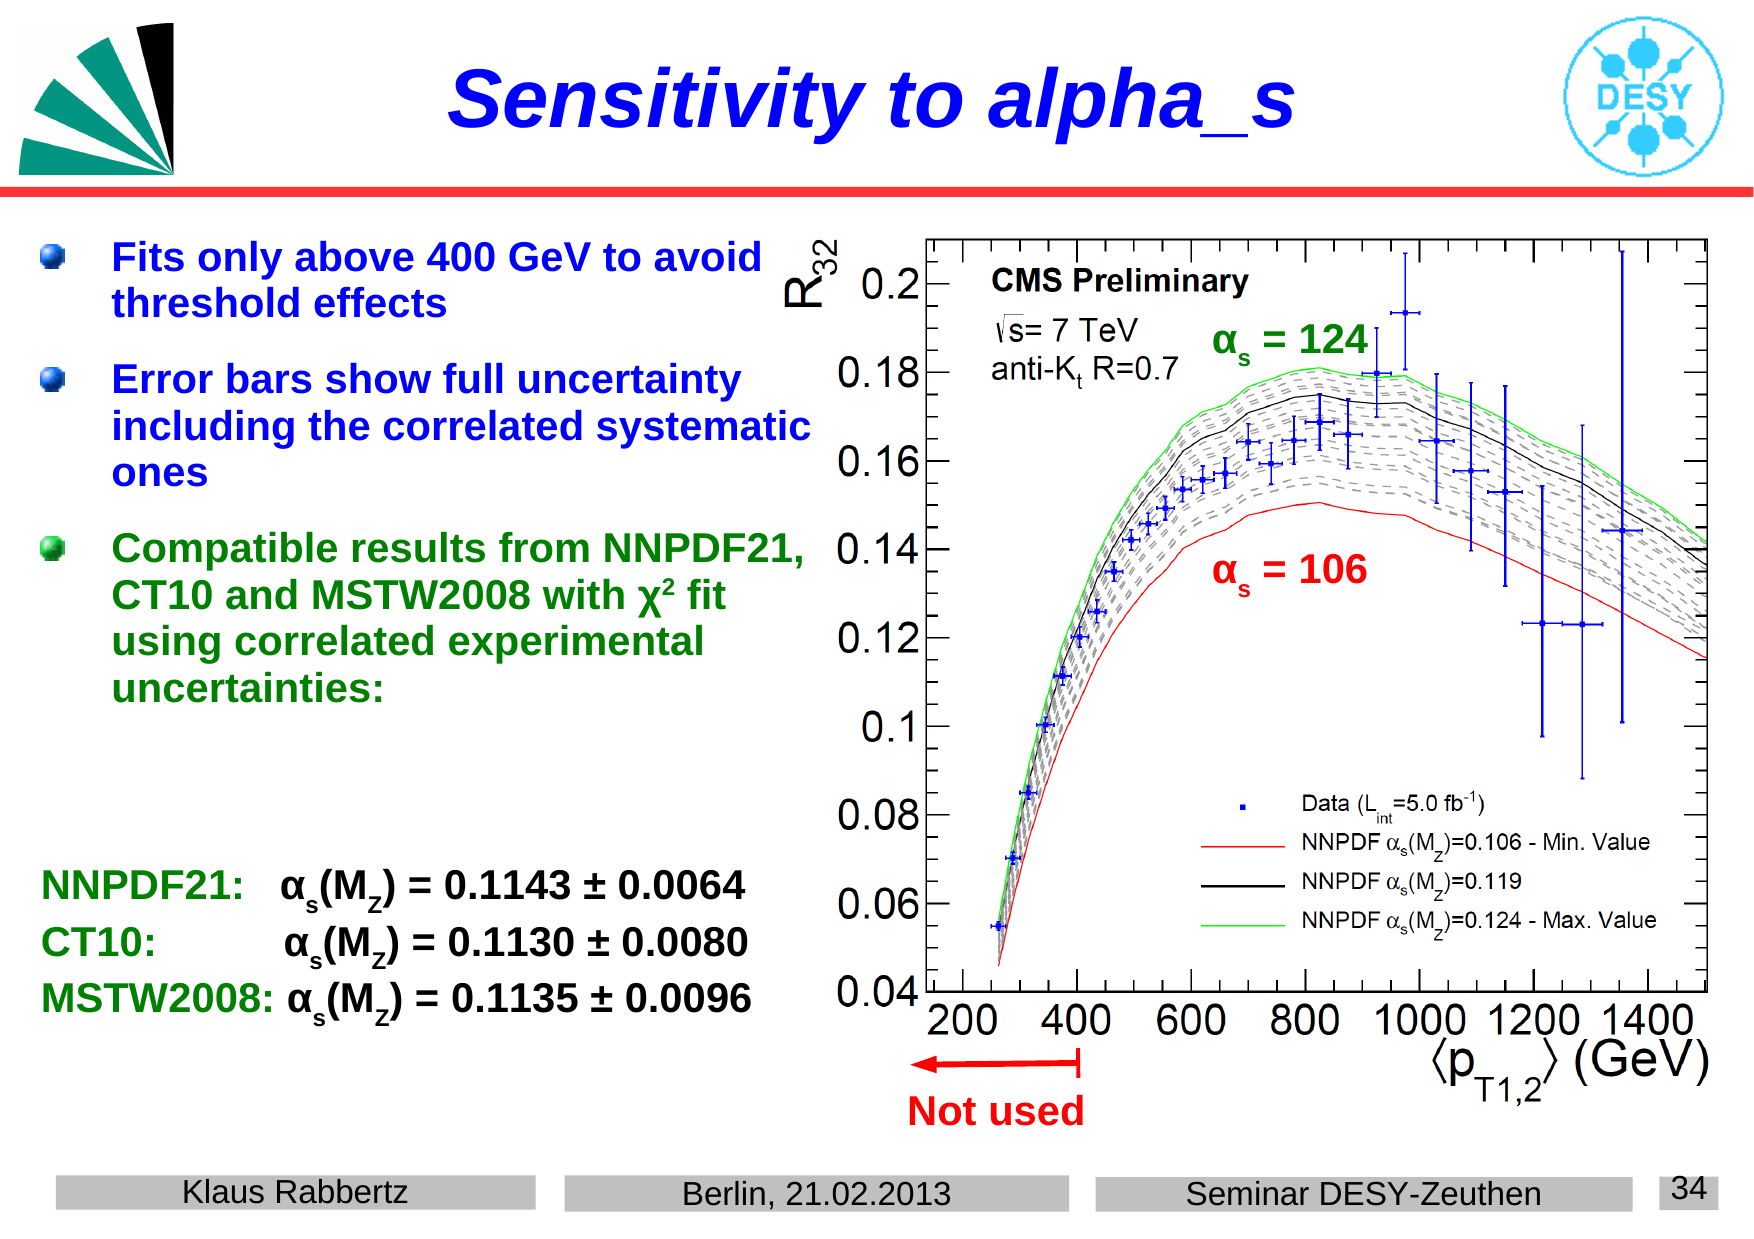

# Sensitivity to alpha_s
Fits only above 400 GeV to avoid threshold effects
Error bars show full uncertainty including the correlated systematic ones
Compatible results from NNPDF21, CT10 and MSTW2008 with χ2 fit using correlated experimental uncertainties:
αs = 124
αs = 106
NNPDF21: αs(MZ) = 0.1143 ± 0.0064
CT10: αs(MZ) = 0.1130 ± 0.0080
MSTW2008: αs(MZ) = 0.1135 ± 0.0096
Not used